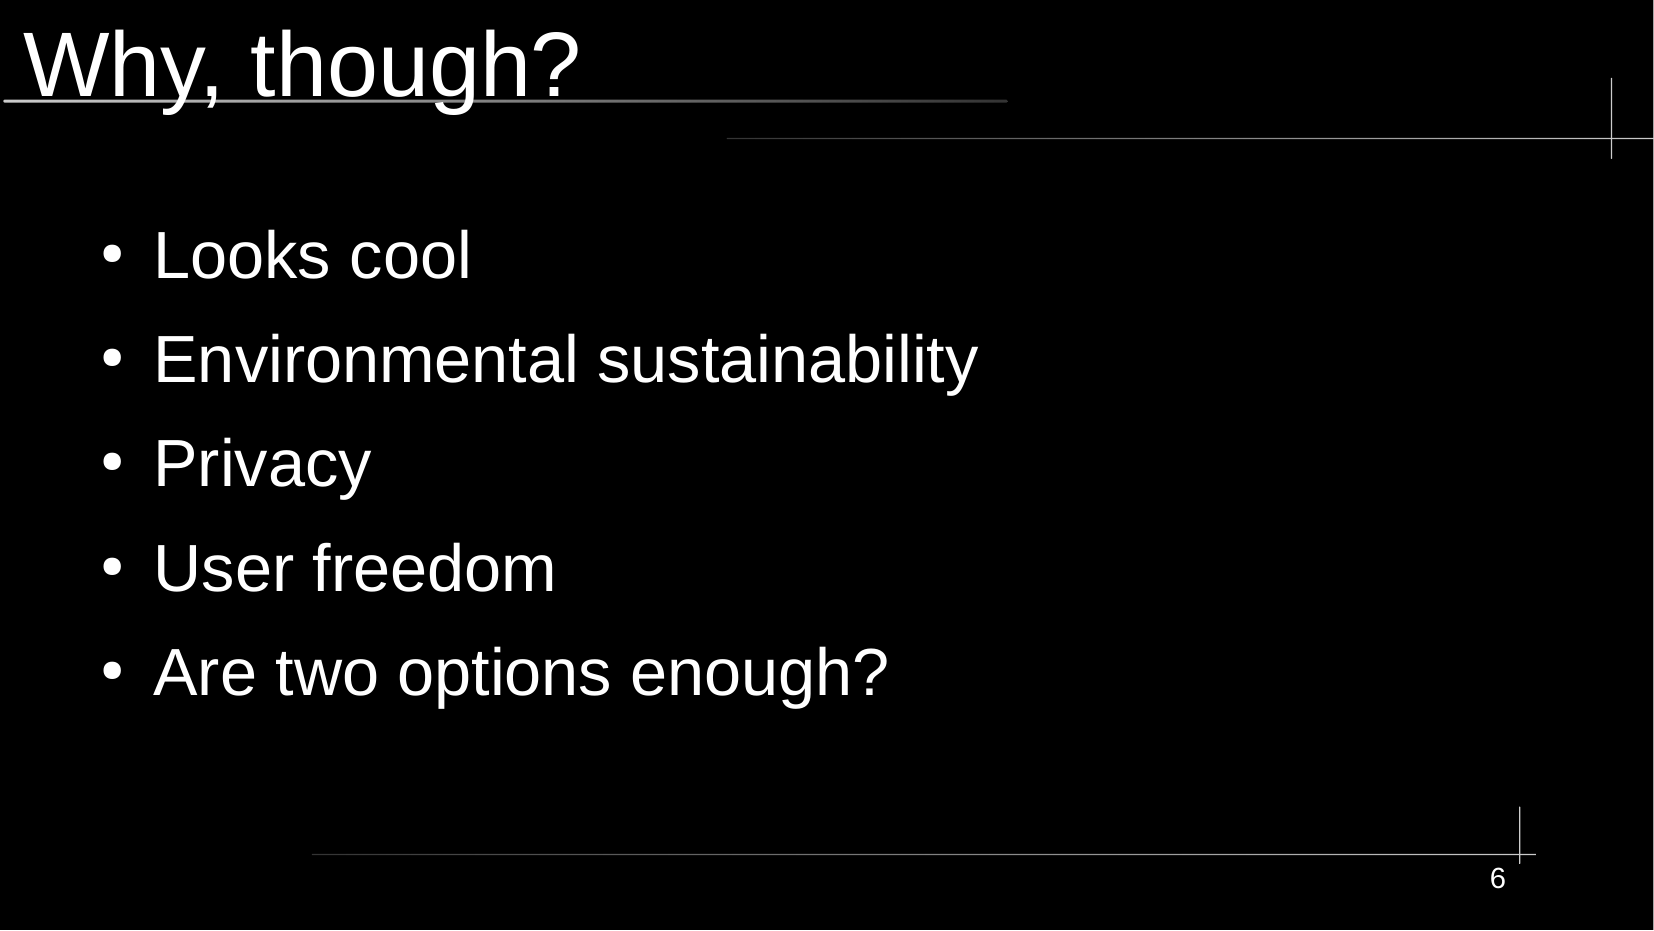

# Why, though?
Looks cool
Environmental sustainability
Privacy
User freedom
Are two options enough?
6